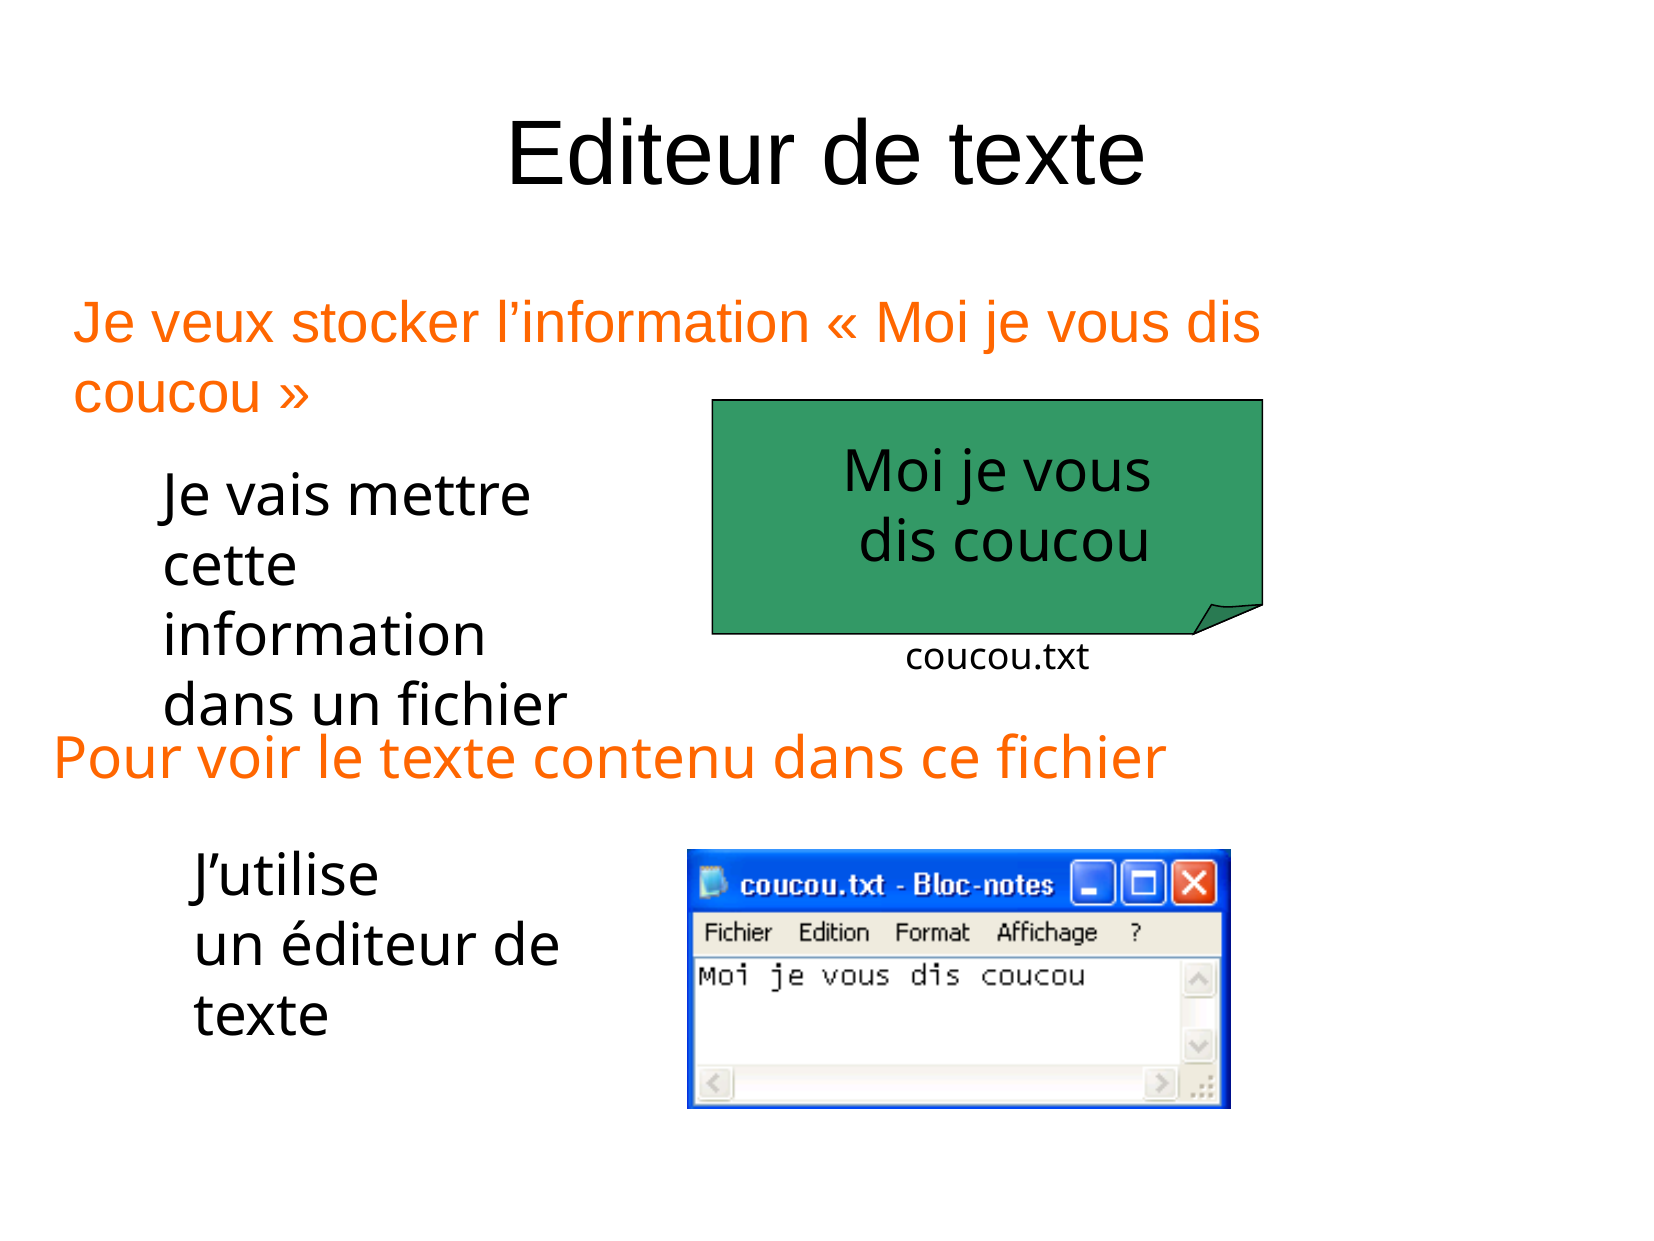

# Editeur de texte
Je veux stocker l’information « Moi je vous dis coucou »
Moi je vous
dis coucou
Je vais mettre cette information dans un fichier
coucou.txt
Pour voir le texte contenu dans ce fichier
J’utilise
un éditeur de texte